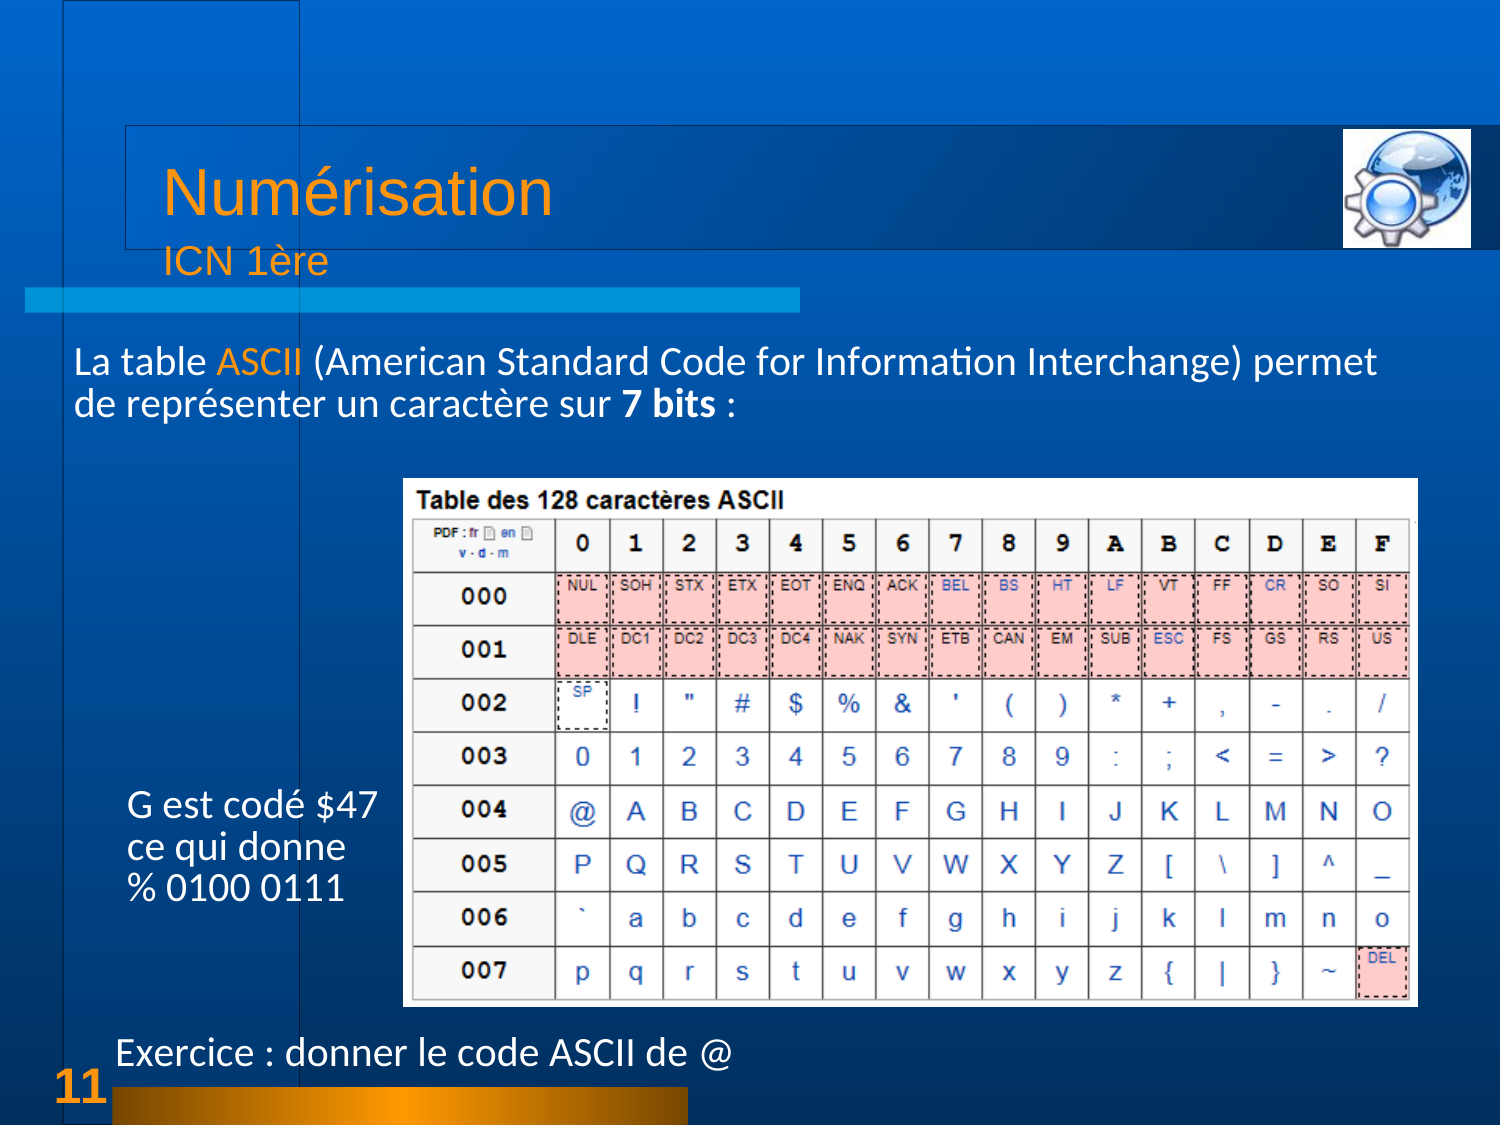

La table ASCII (American Standard Code for Information Interchange) permet de représenter un caractère sur 7 bits :
G est codé $47 ce qui donne
% 0100 0111
Exercice : donner le code ASCII de @